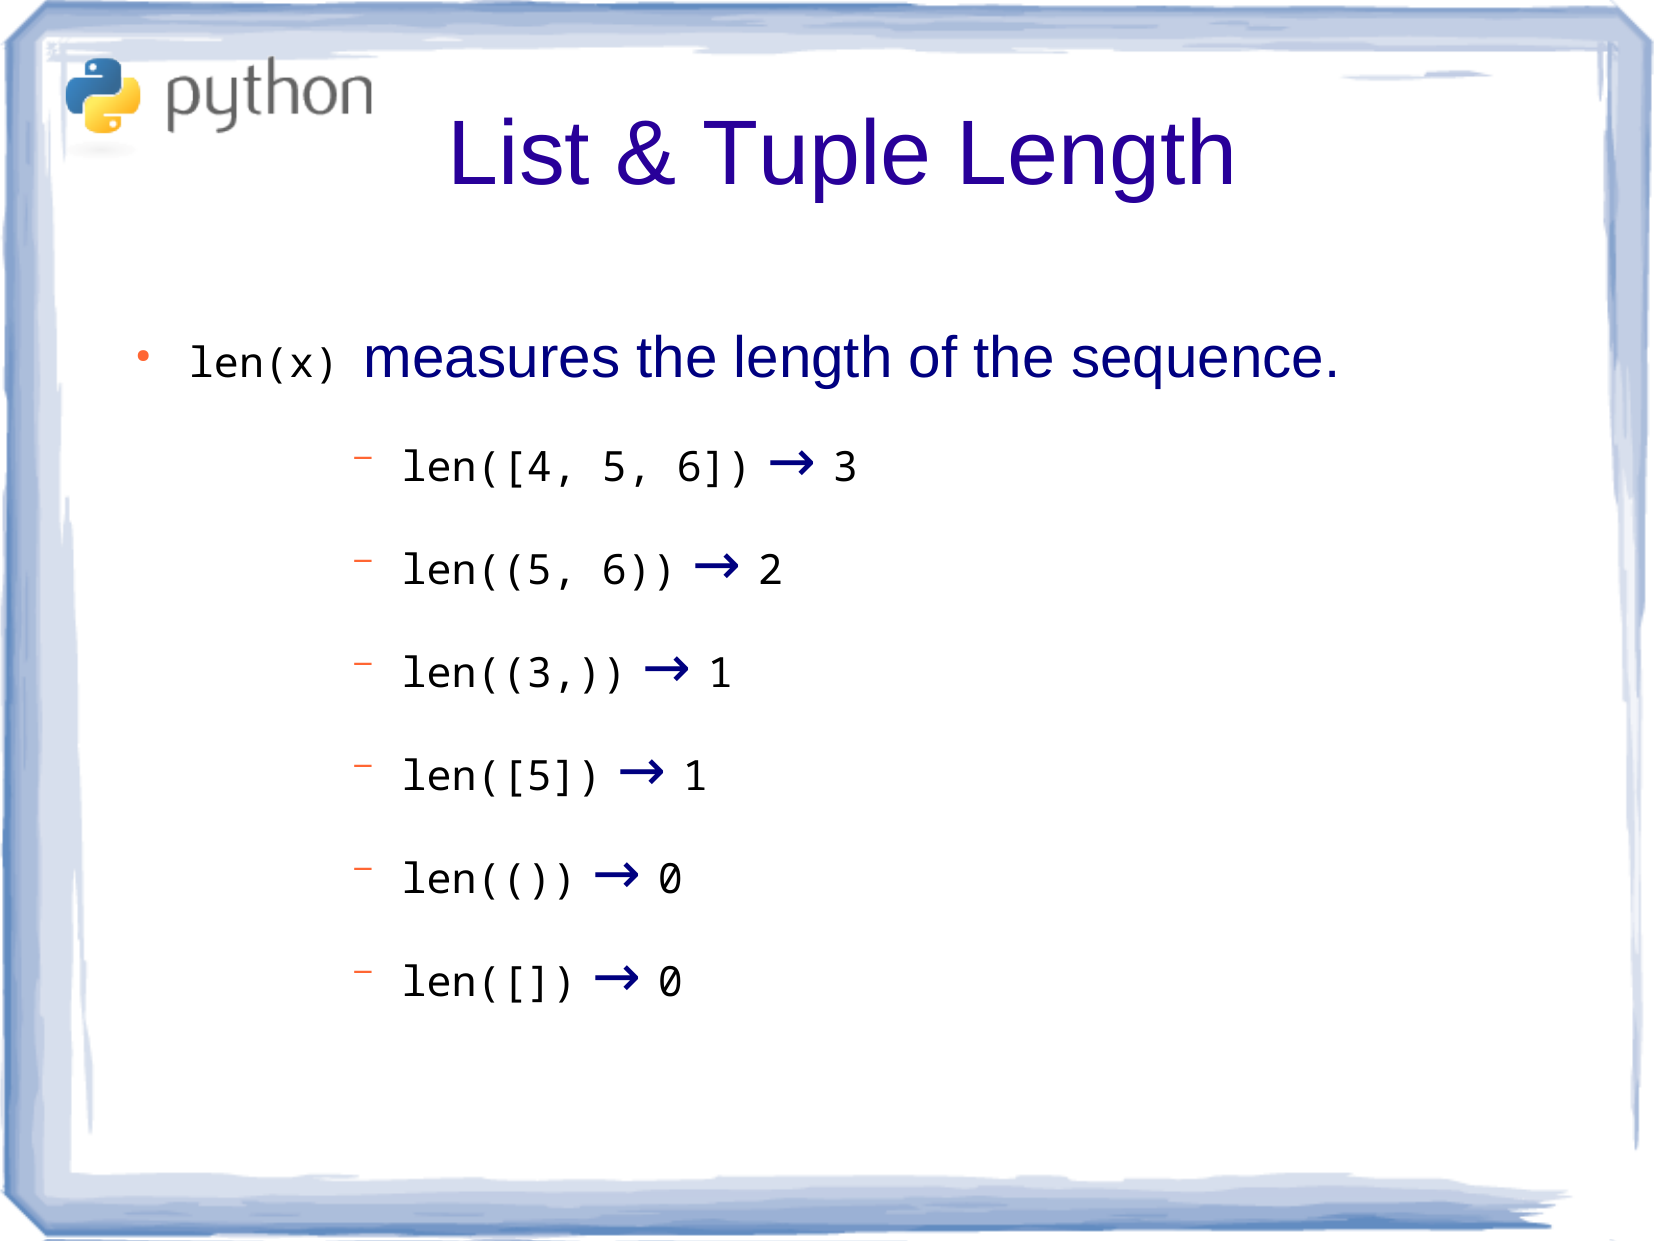

# List & Tuple Length
len(x) measures the length of the sequence.
len([4, 5, 6]) → 3
len((5, 6)) → 2
len((3,)) → 1
len([5]) → 1
len(()) → 0
len([]) → 0